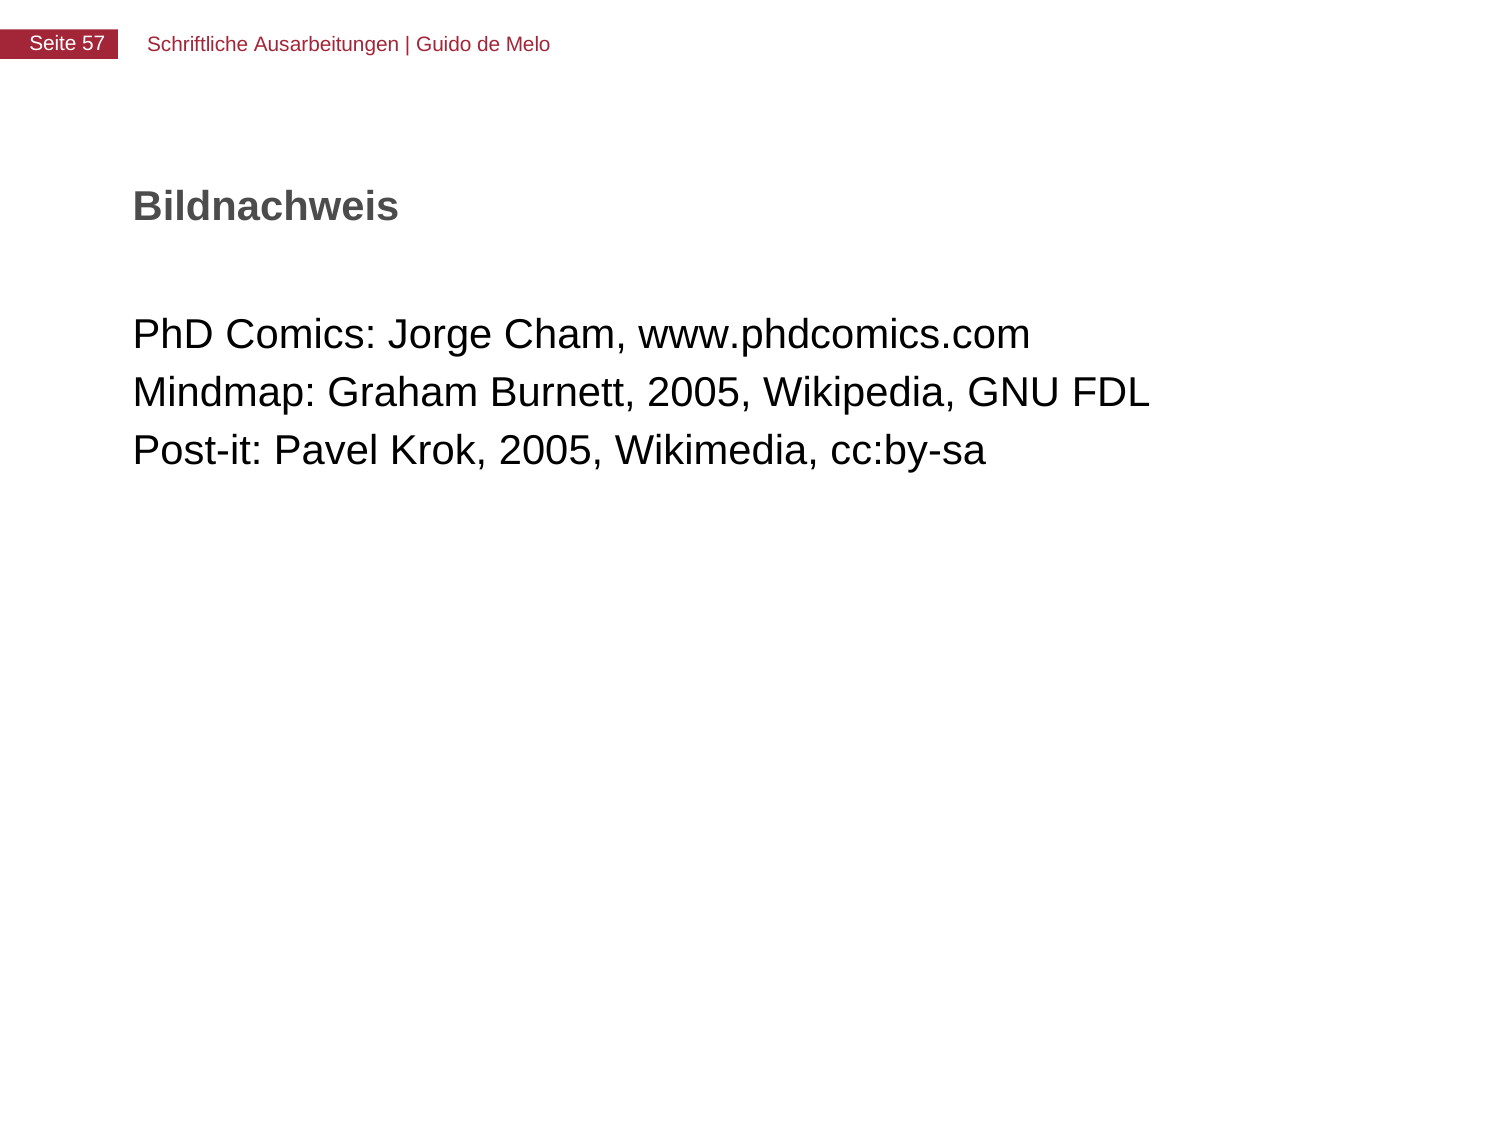

# Bildnachweis
PhD Comics: Jorge Cham, www.phdcomics.com
Mindmap: Graham Burnett, 2005, Wikipedia, GNU FDL
Post-it: Pavel Krok, 2005, Wikimedia, cc:by-sa